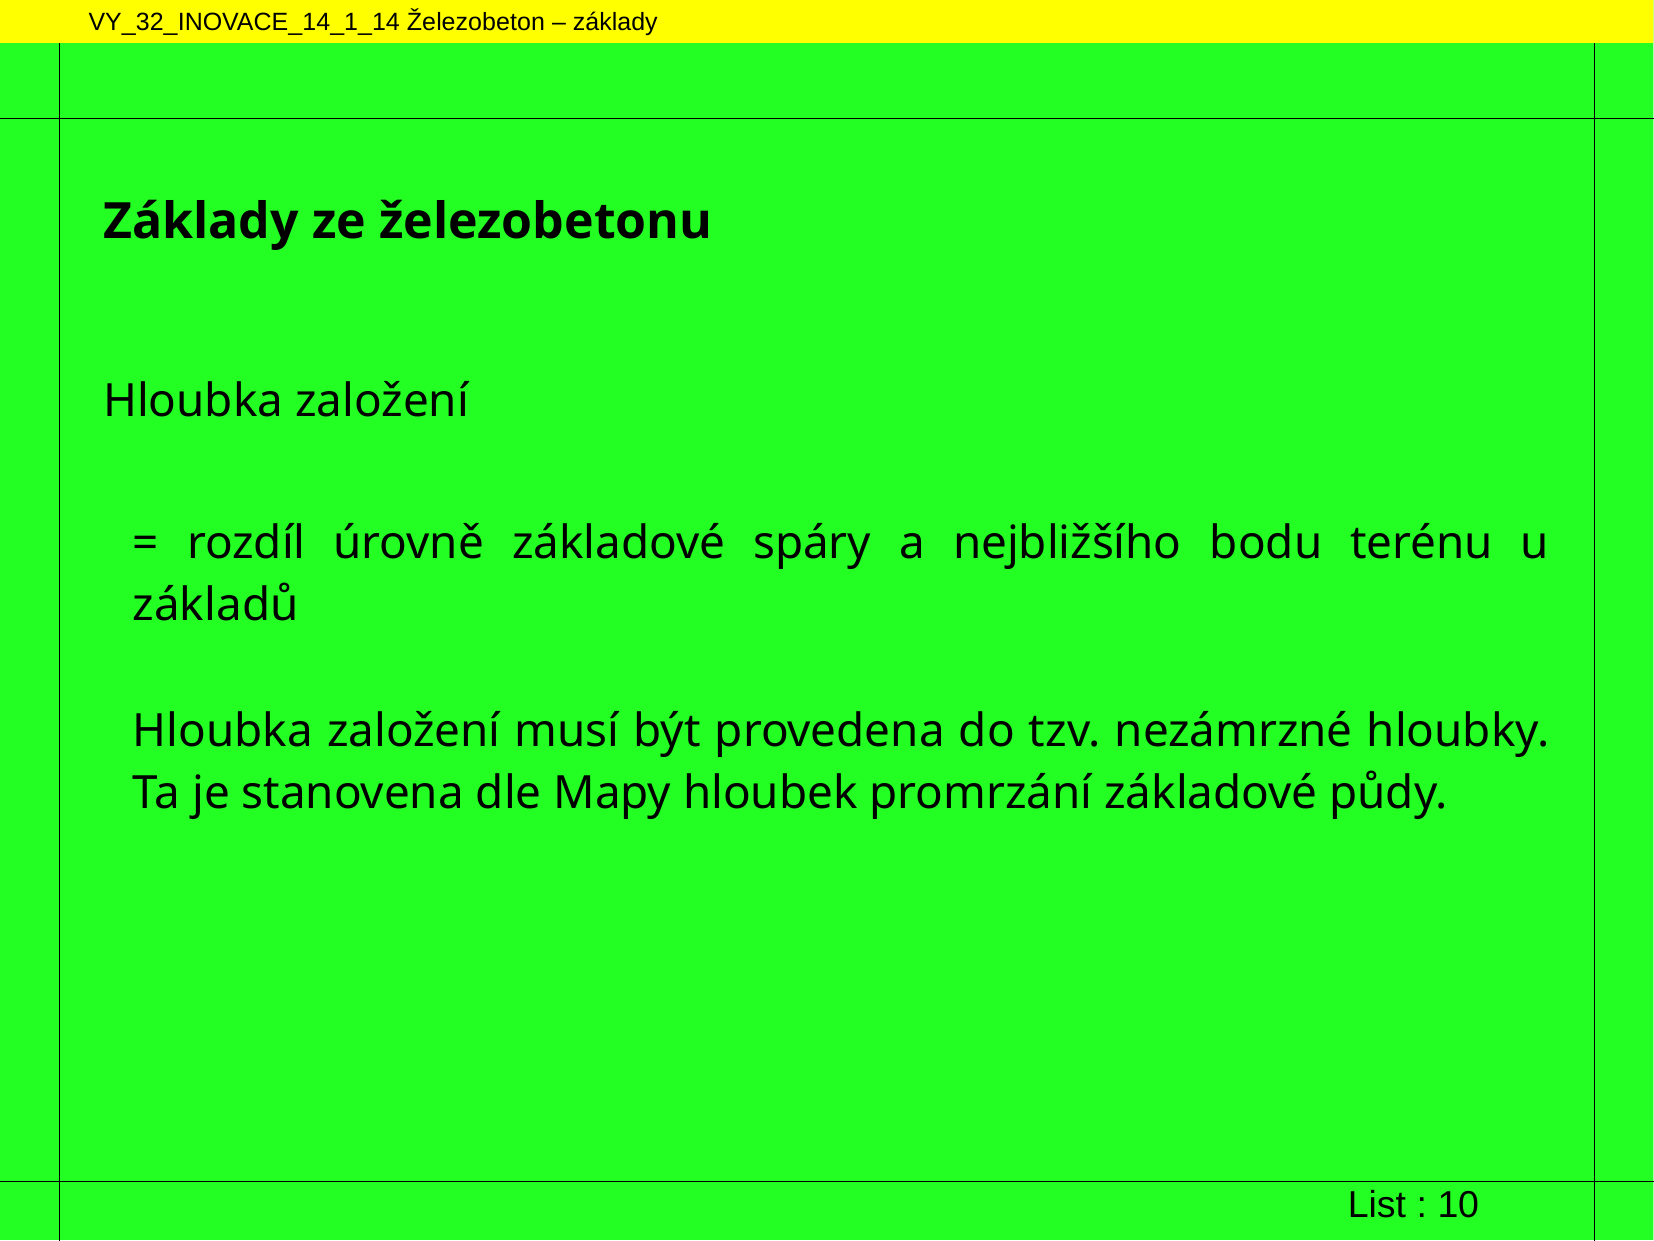

VY_32_INOVACE_14_1_14 Železobeton – základy
Základy ze železobetonu
Hloubka založení
= rozdíl úrovně základové spáry a nejbližšího bodu terénu u základů
Hloubka založení musí být provedena do tzv. nezámrzné hloubky. Ta je stanovena dle Mapy hloubek promrzání základové půdy.
List :